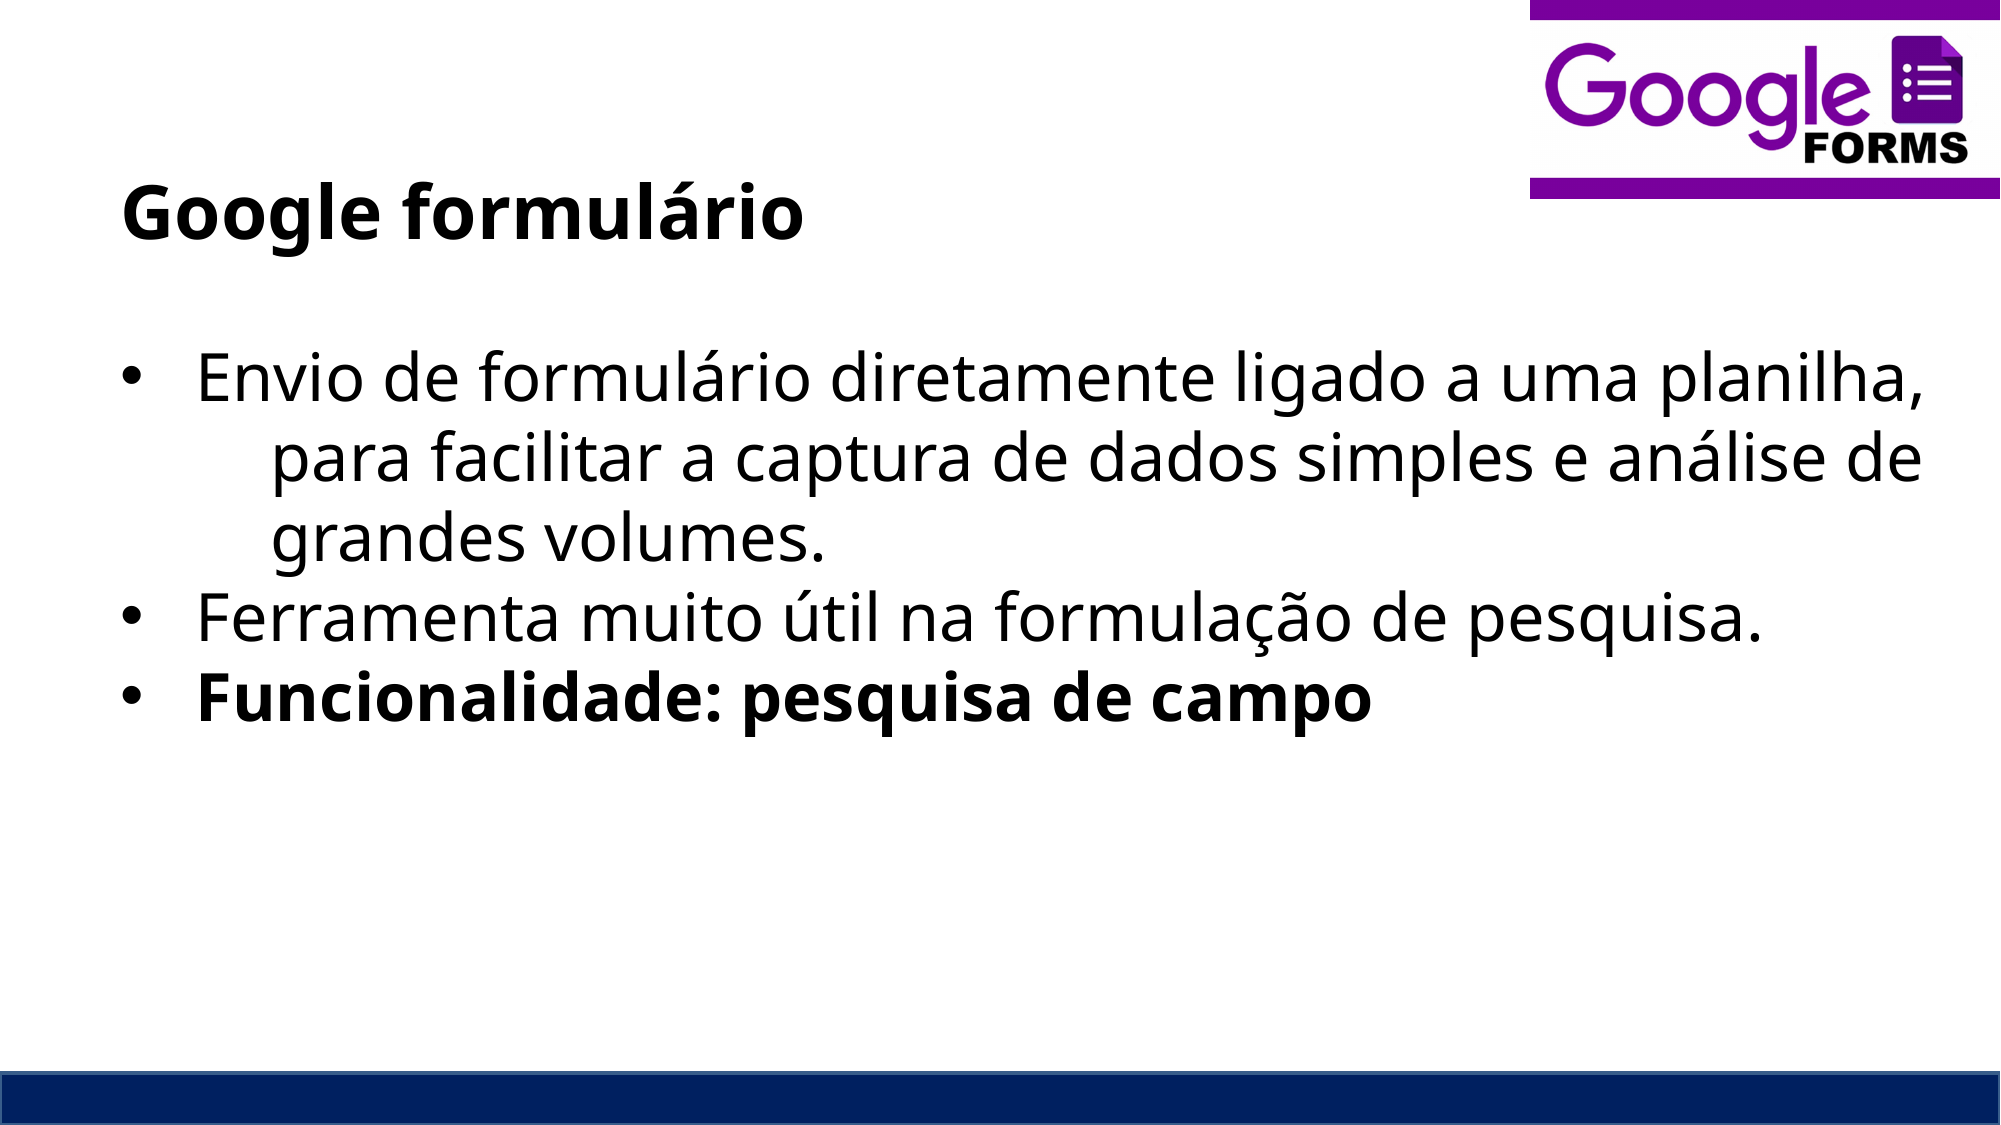

Google formulário
Envio de formulário diretamente ligado a uma planilha, para facilitar a captura de dados simples e análise de grandes volumes.
Ferramenta muito útil na formulação de pesquisa.
Funcionalidade: pesquisa de campo